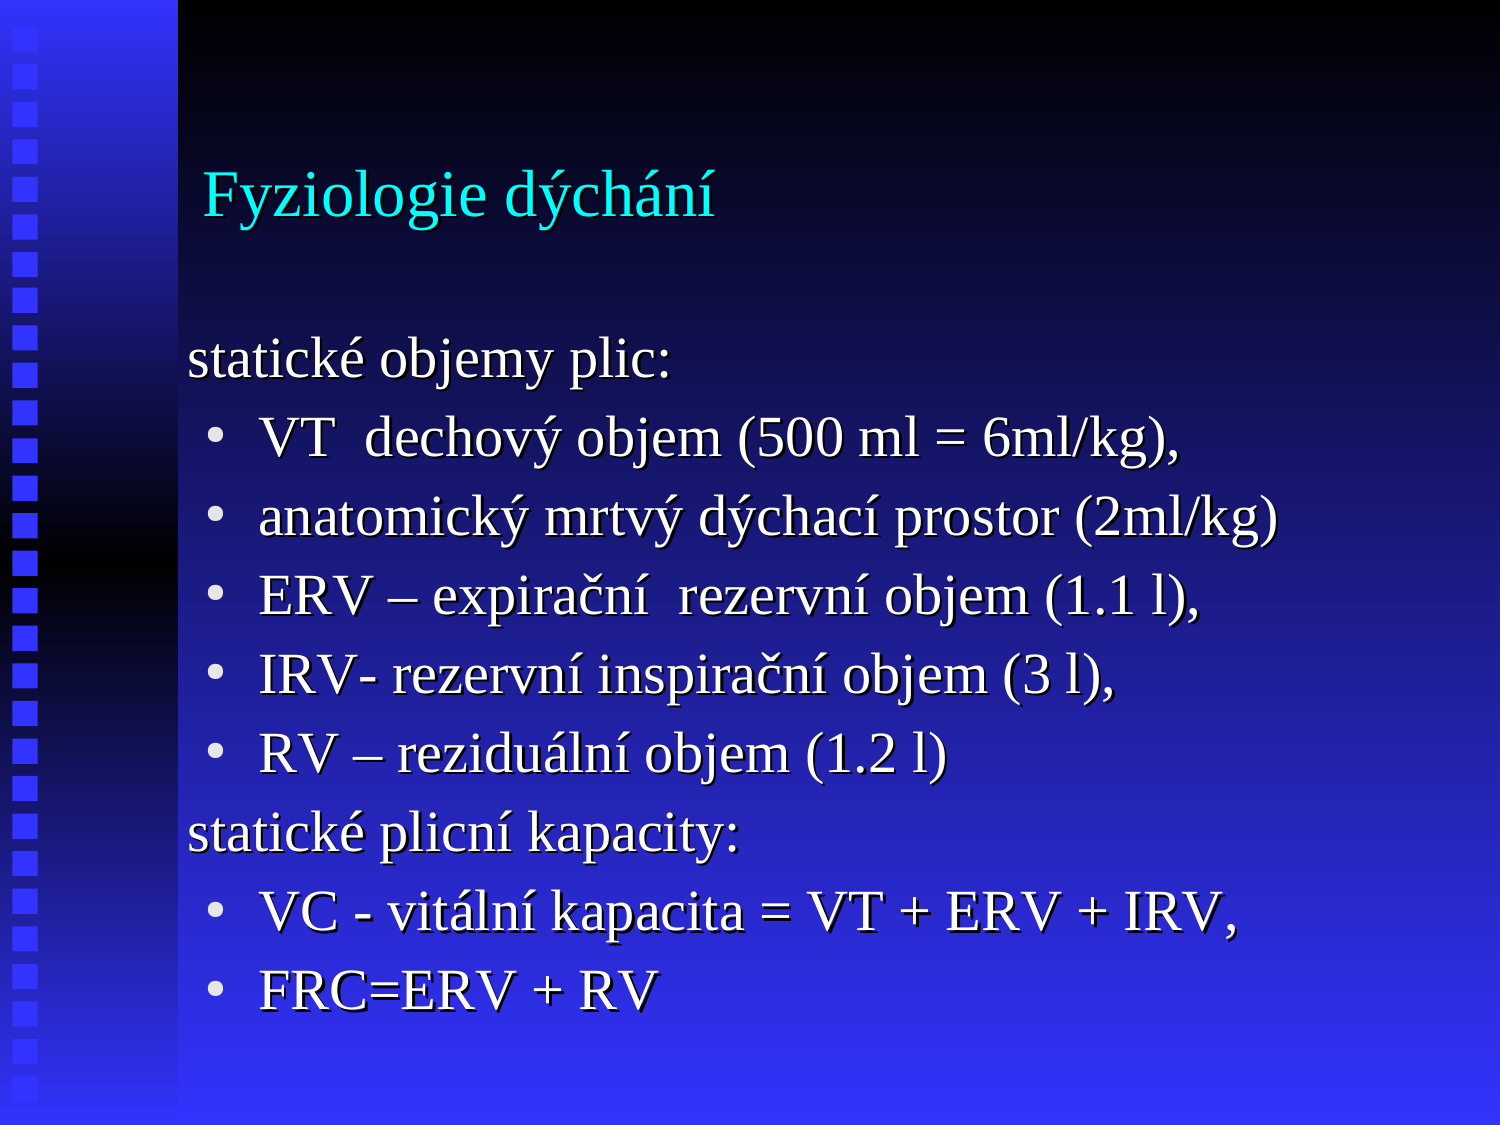

# Fyziologie dýchání
statické objemy plic:
VT dechový objem (500 ml = 6ml/kg),
anatomický mrtvý dýchací prostor (2ml/kg)
ERV – expirační rezervní objem (1.1 l),
IRV- rezervní inspirační objem (3 l),
RV – reziduální objem (1.2 l)
statické plicní kapacity:
VC - vitální kapacita = VT + ERV + IRV,
FRC=ERV + RV